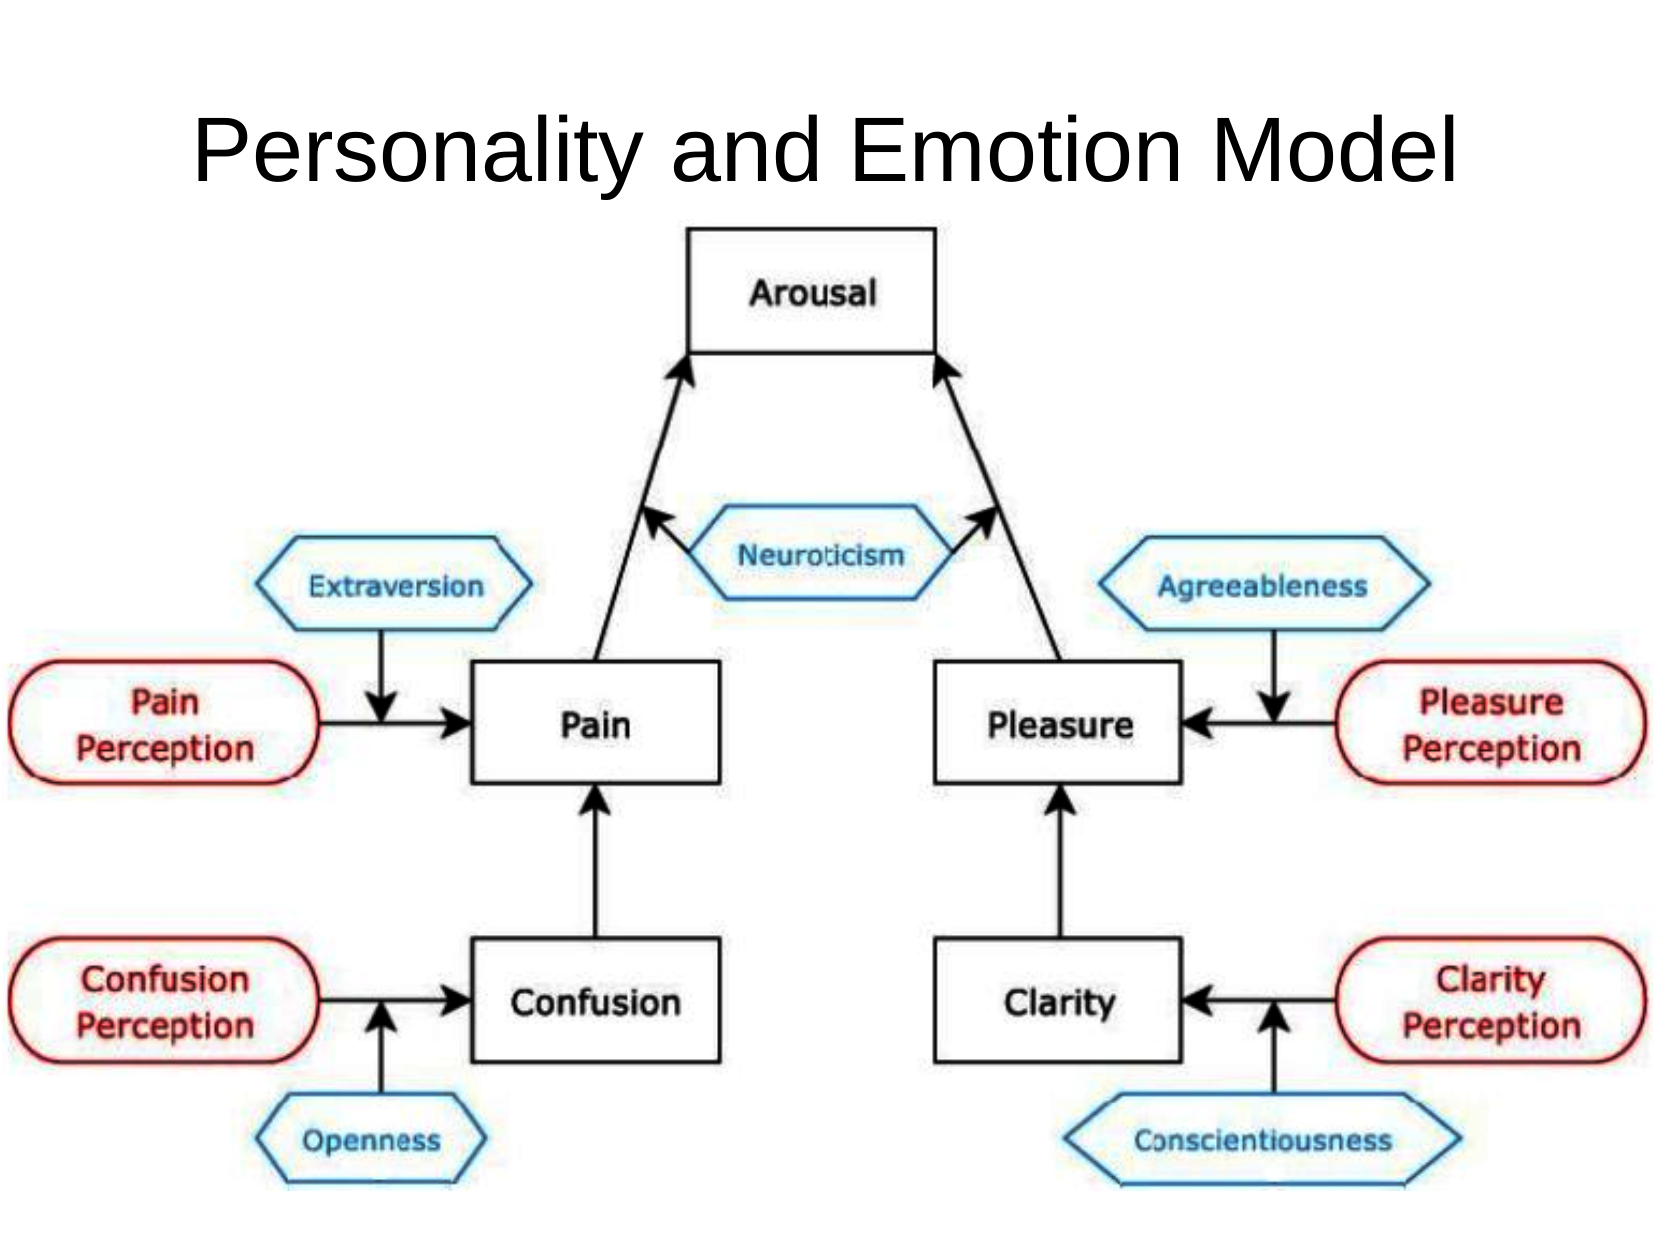

# Personality and Emotion Model
Austrian Research Institute for AI (OFAI) - IVA 2007 Paris
2007-09-17
7